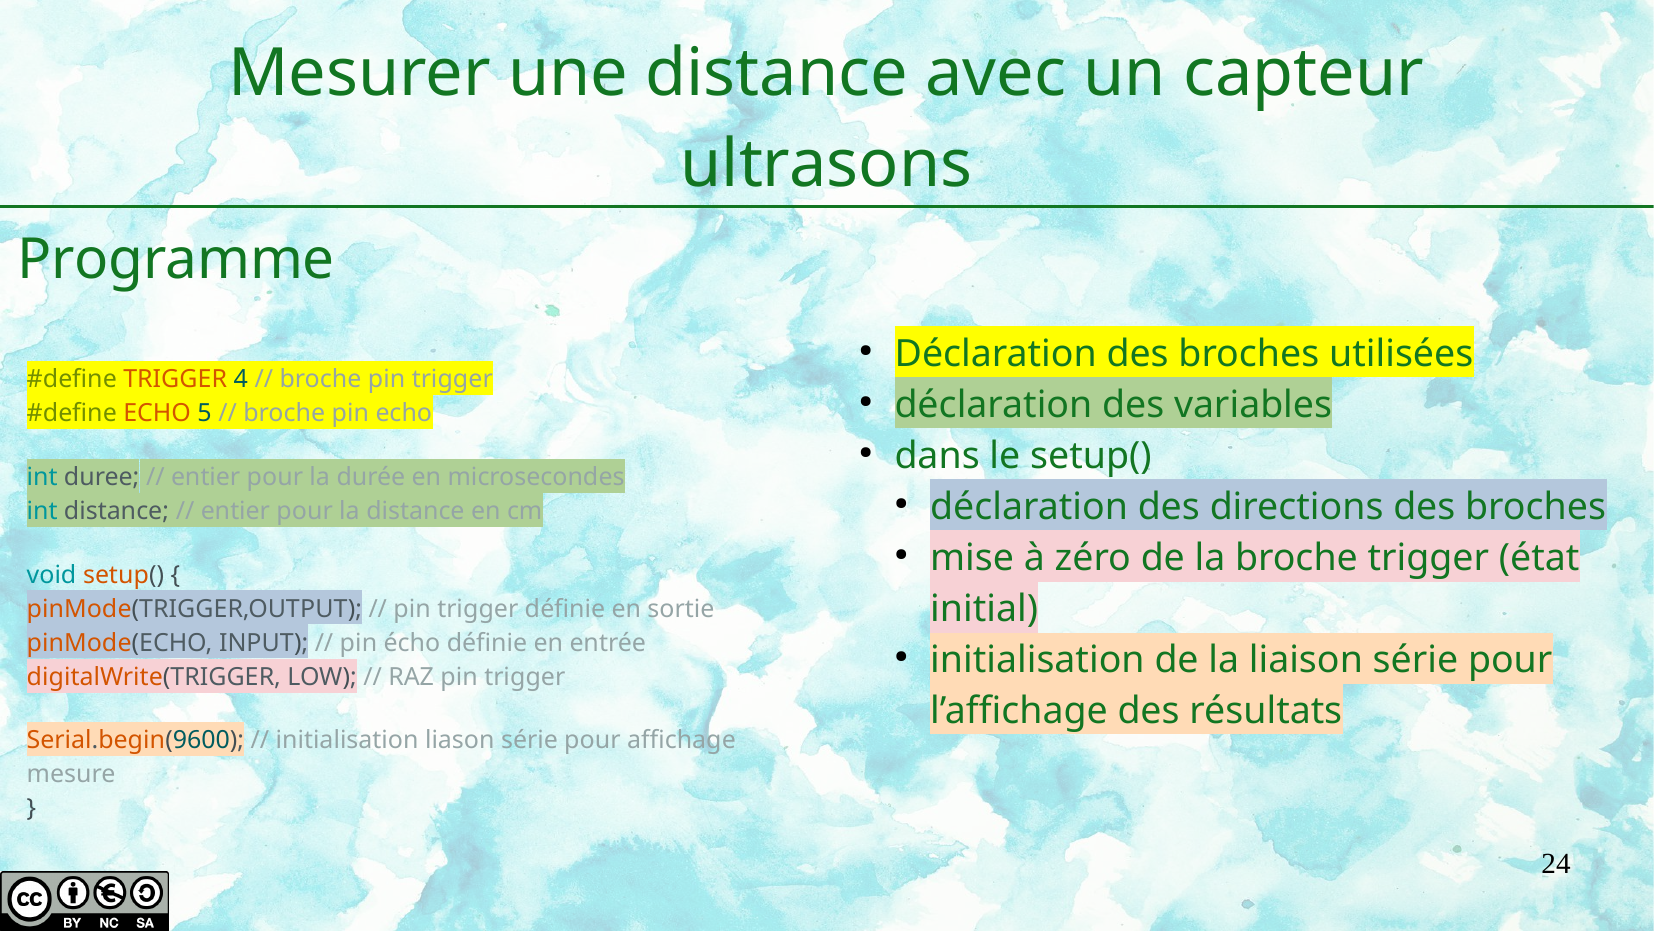

# Mesurer une distance avec un capteur ultrasons
Programme
Déclaration des broches utilisées
déclaration des variables
dans le setup()
déclaration des directions des broches
mise à zéro de la broche trigger (état initial)
initialisation de la liaison série pour l’affichage des résultats
#define TRIGGER 4 // broche pin trigger
#define ECHO 5 // broche pin echo
int duree; // entier pour la durée en microsecondes
int distance; // entier pour la distance en cm
void setup() {
pinMode(TRIGGER,OUTPUT); // pin trigger définie en sortie
pinMode(ECHO, INPUT); // pin écho définie en entrée
digitalWrite(TRIGGER, LOW); // RAZ pin trigger
Serial.begin(9600); // initialisation liason série pour affichage mesure
}
24